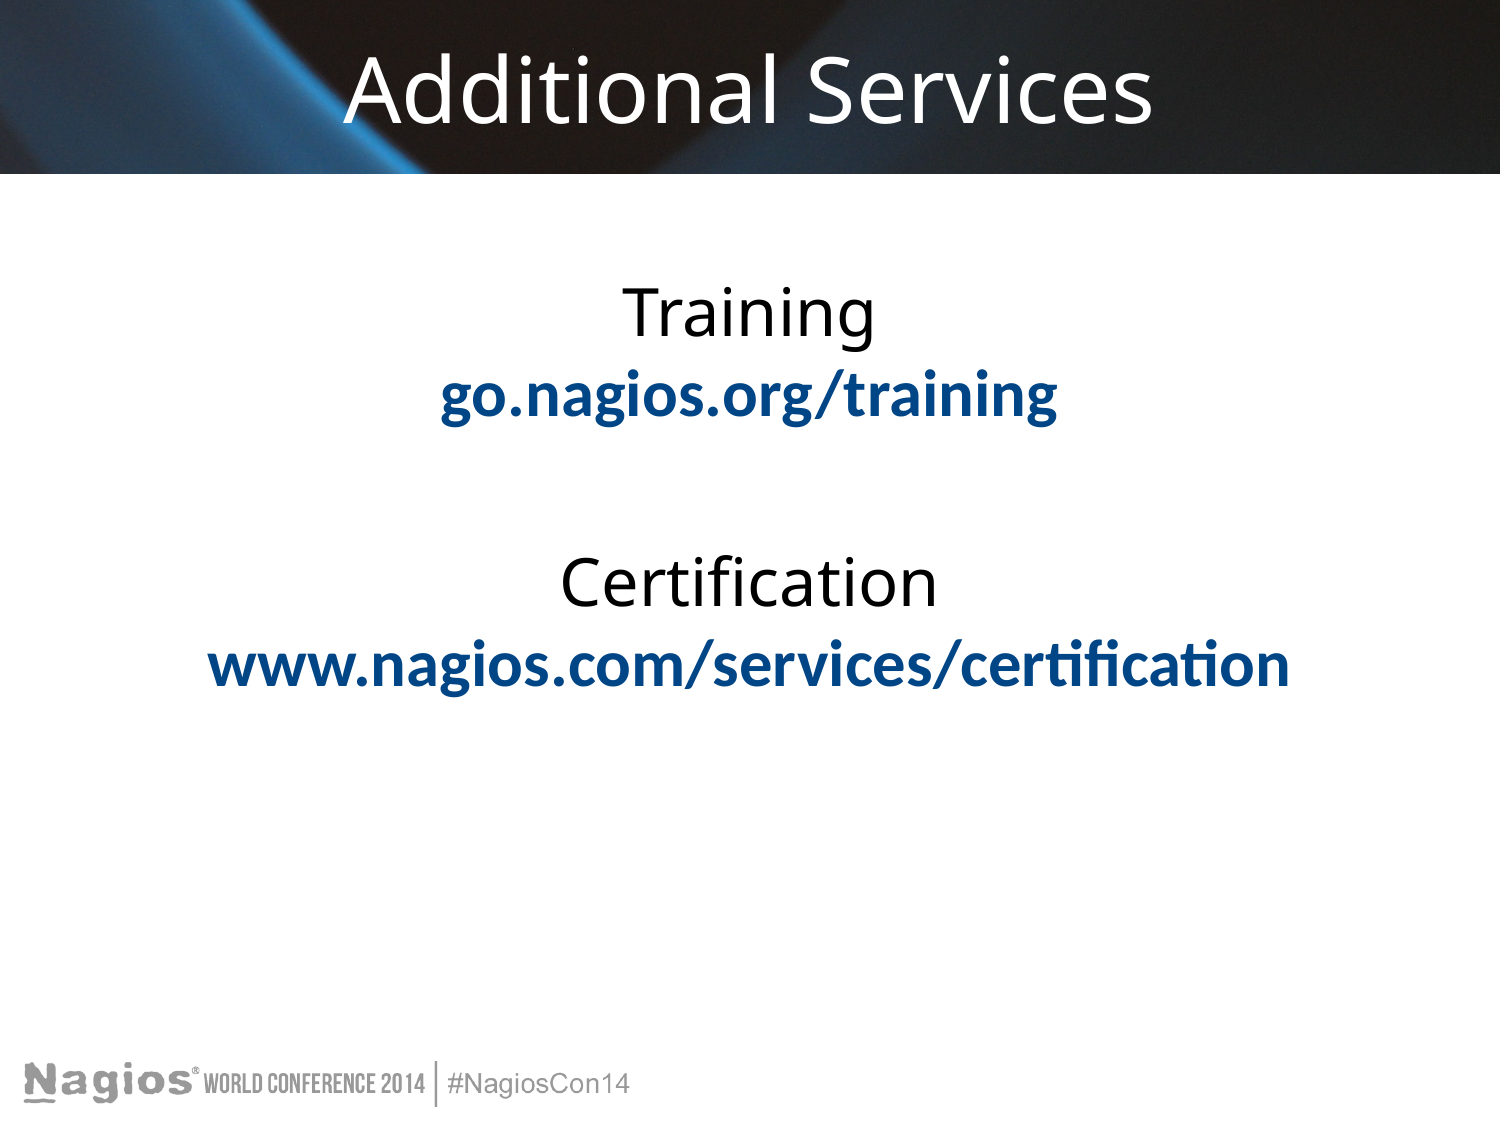

# Additional Services
Training
go.nagios.org/training
Certification
www.nagios.com/services/certification